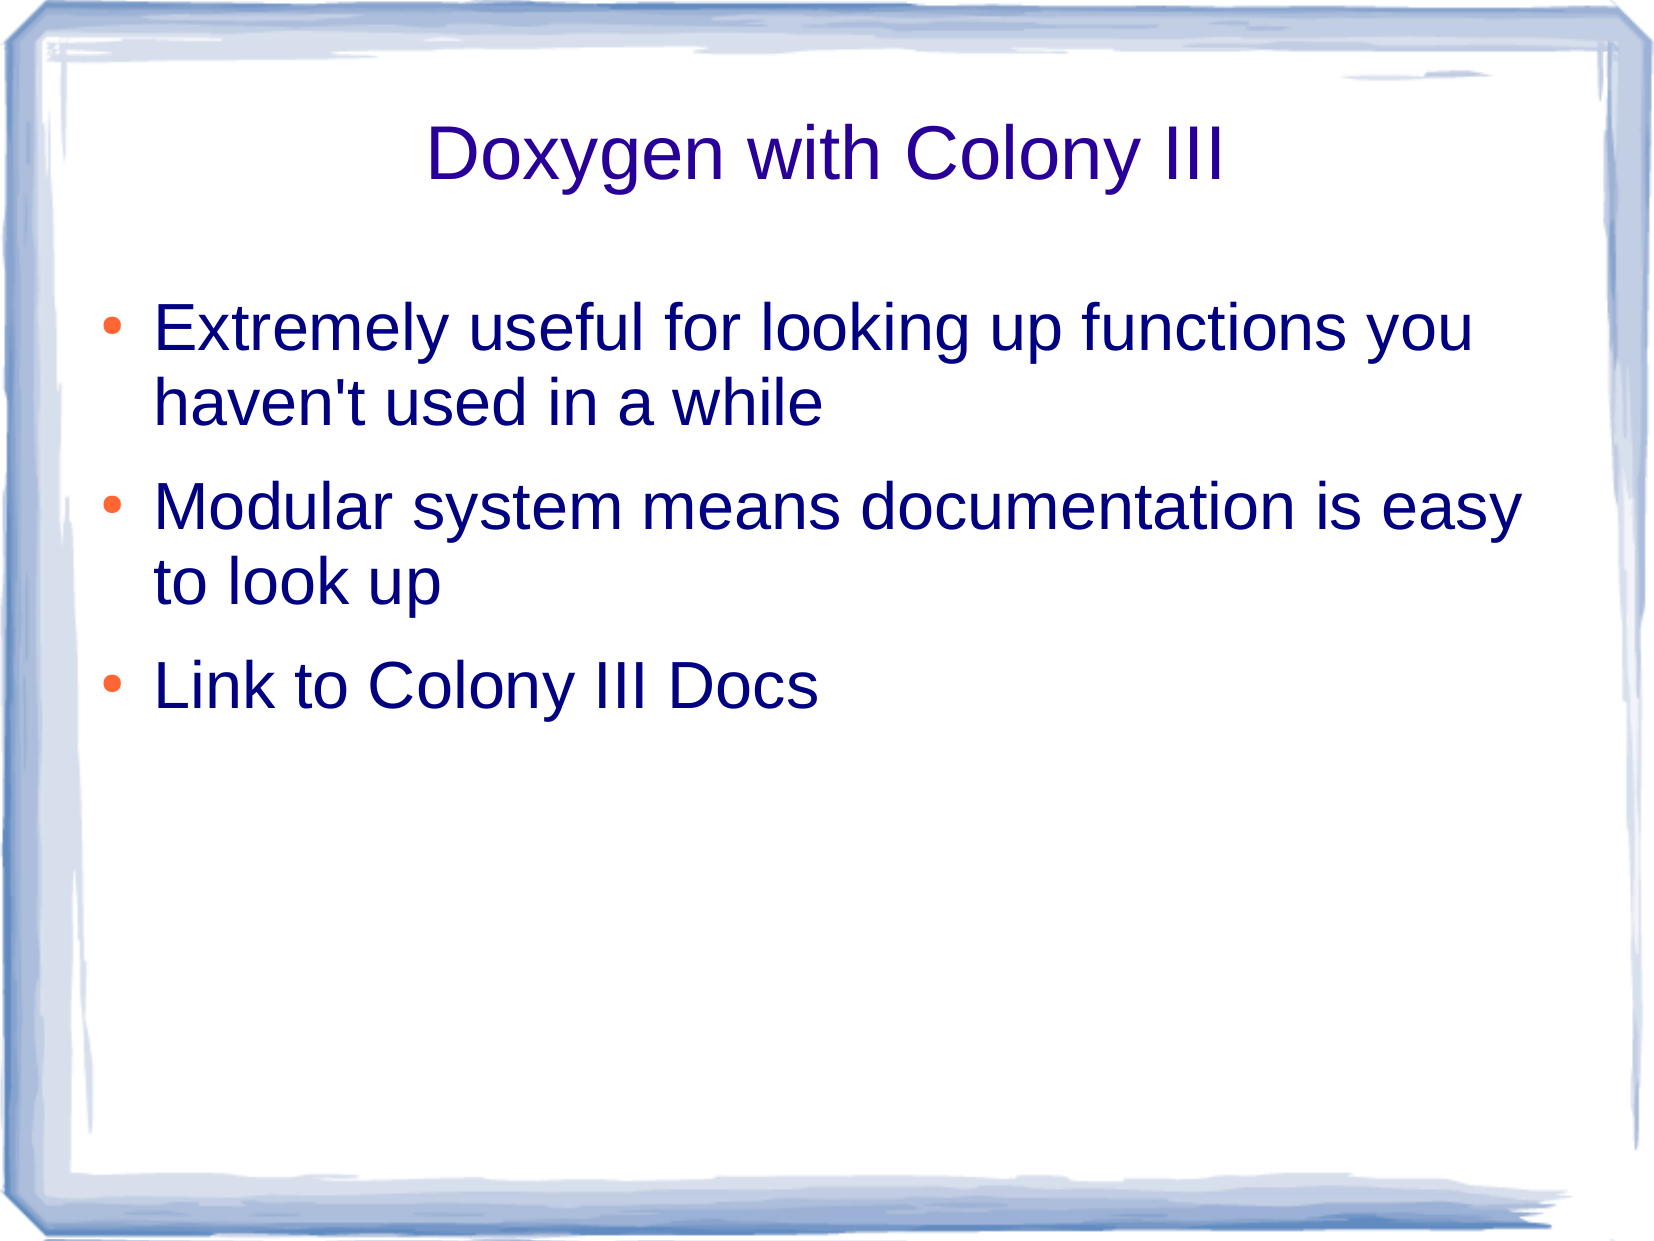

# Doxygen with Colony III
Extremely useful for looking up functions you haven't used in a while
Modular system means documentation is easy to look up
Link to Colony III Docs